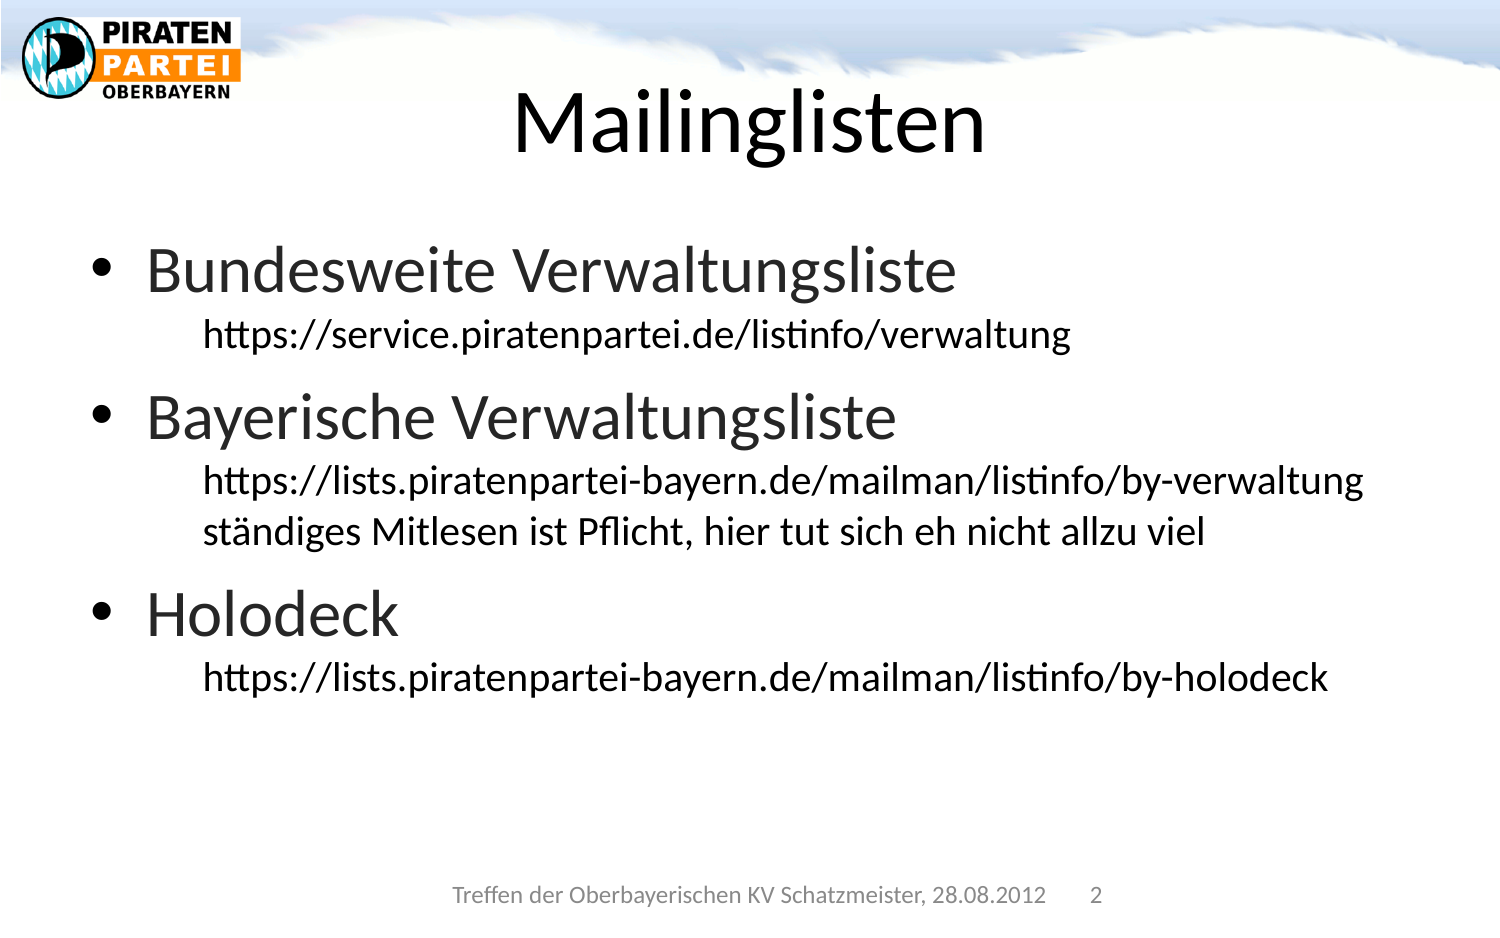

# Mailinglisten
Bundesweite Verwaltungsliste
https://service.piratenpartei.de/listinfo/verwaltung
Bayerische Verwaltungsliste
https://lists.piratenpartei-bayern.de/mailman/listinfo/by-verwaltung
ständiges Mitlesen ist Pflicht, hier tut sich eh nicht allzu viel
Holodeck
https://lists.piratenpartei-bayern.de/mailman/listinfo/by-holodeck
Treffen der Oberbayerischen KV Schatzmeister, 28.08.2012
2